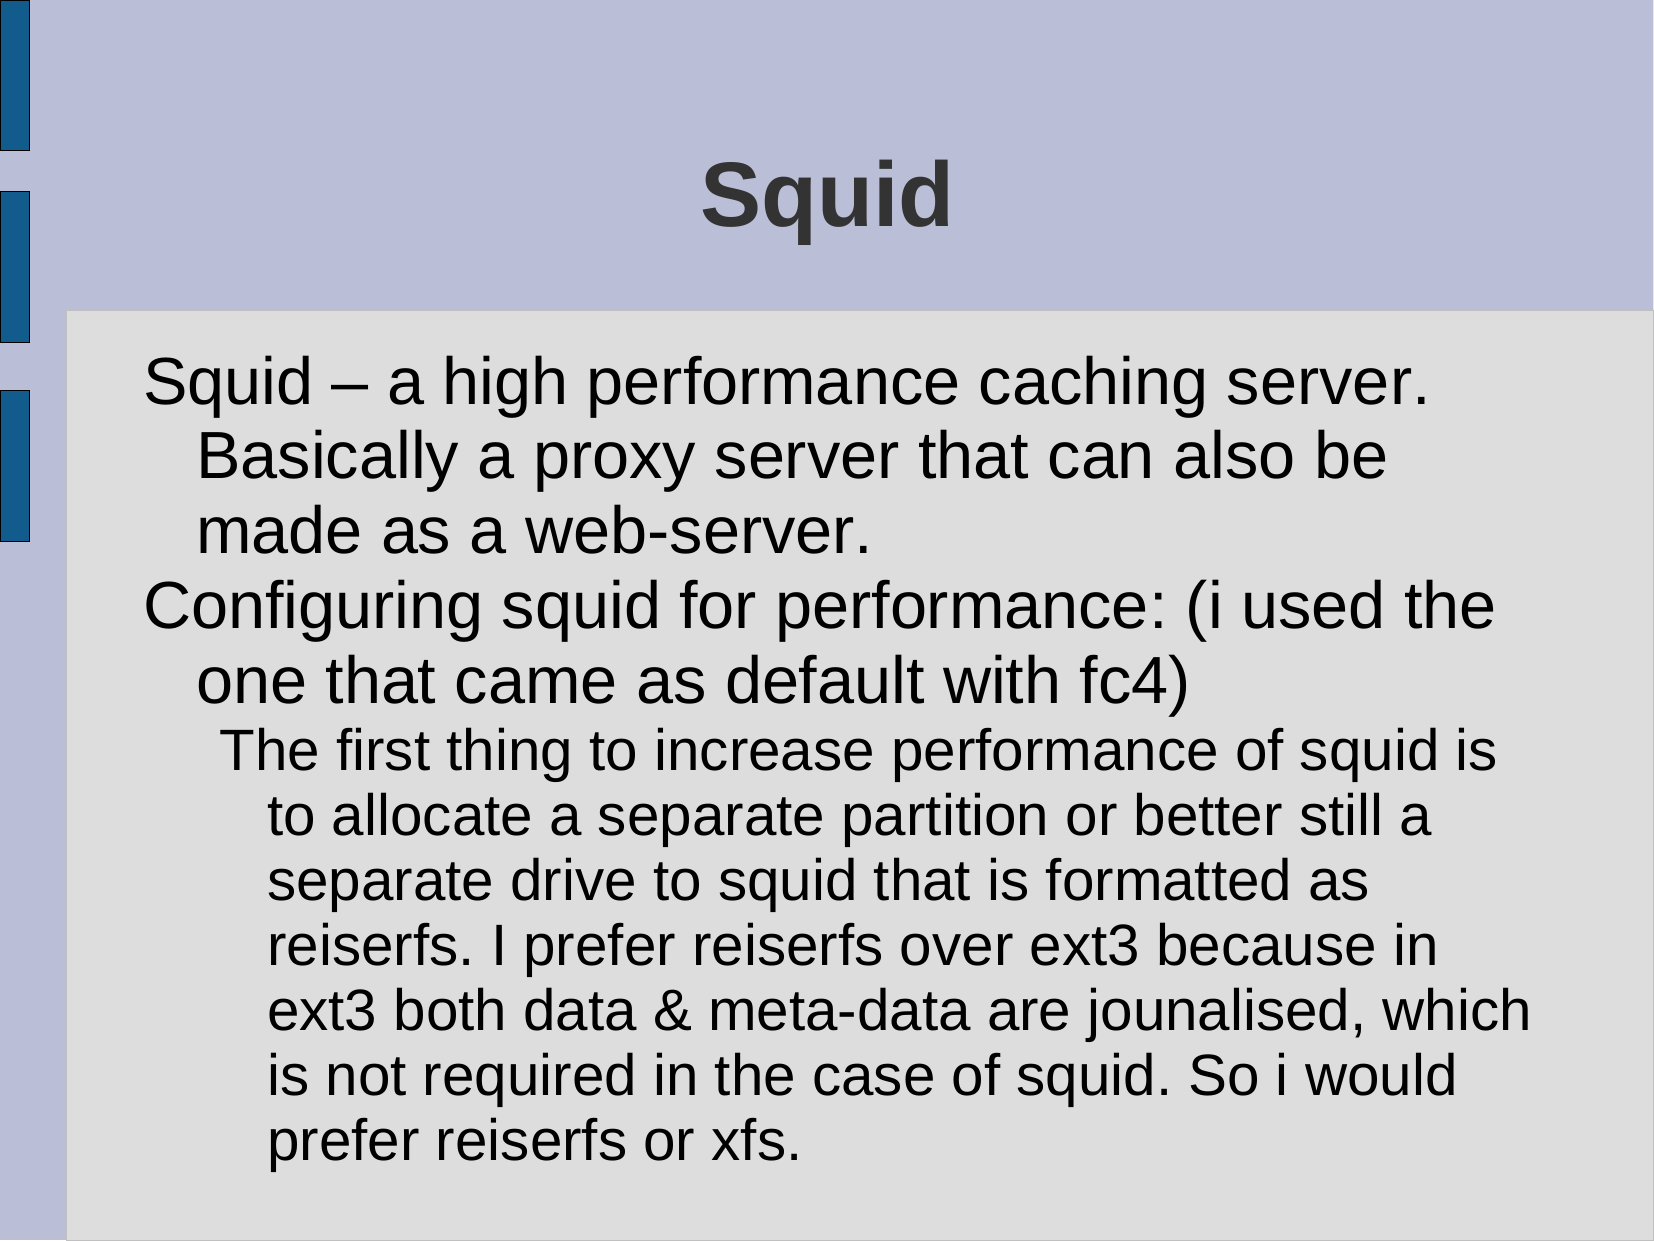

# Squid
Squid – a high performance caching server. Basically a proxy server that can also be made as a web-server.
Configuring squid for performance: (i used the one that came as default with fc4)
The first thing to increase performance of squid is to allocate a separate partition or better still a separate drive to squid that is formatted as reiserfs. I prefer reiserfs over ext3 because in ext3 both data & meta-data are jounalised, which is not required in the case of squid. So i would prefer reiserfs or xfs.